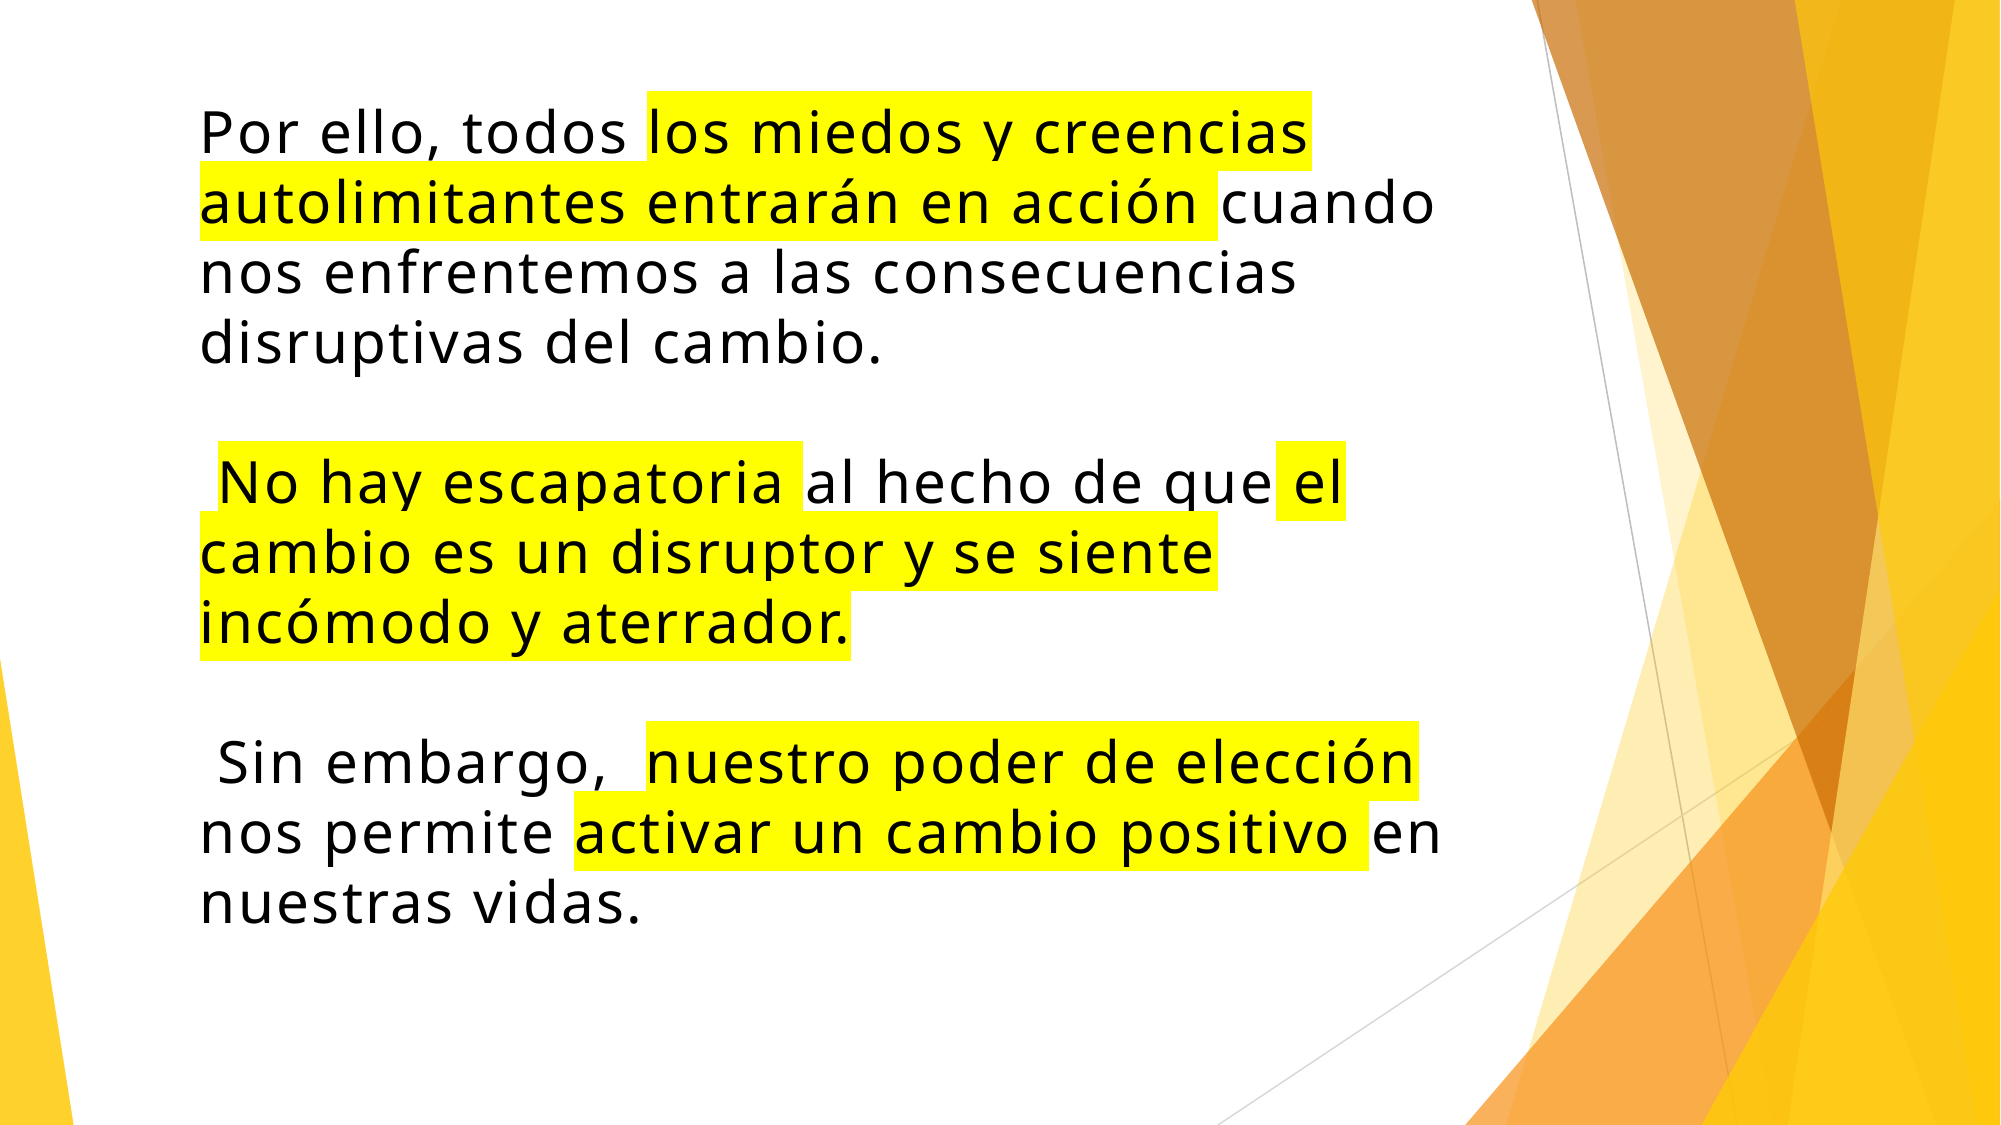

Por ello, todos los miedos y creencias autolimitantes entrarán en acción cuando nos enfrentemos a las consecuencias disruptivas del cambio.
 No hay escapatoria al hecho de que el cambio es un disruptor y se siente incómodo y aterrador.
 Sin embargo, nuestro poder de elección nos permite activar un cambio positivo en nuestras vidas.